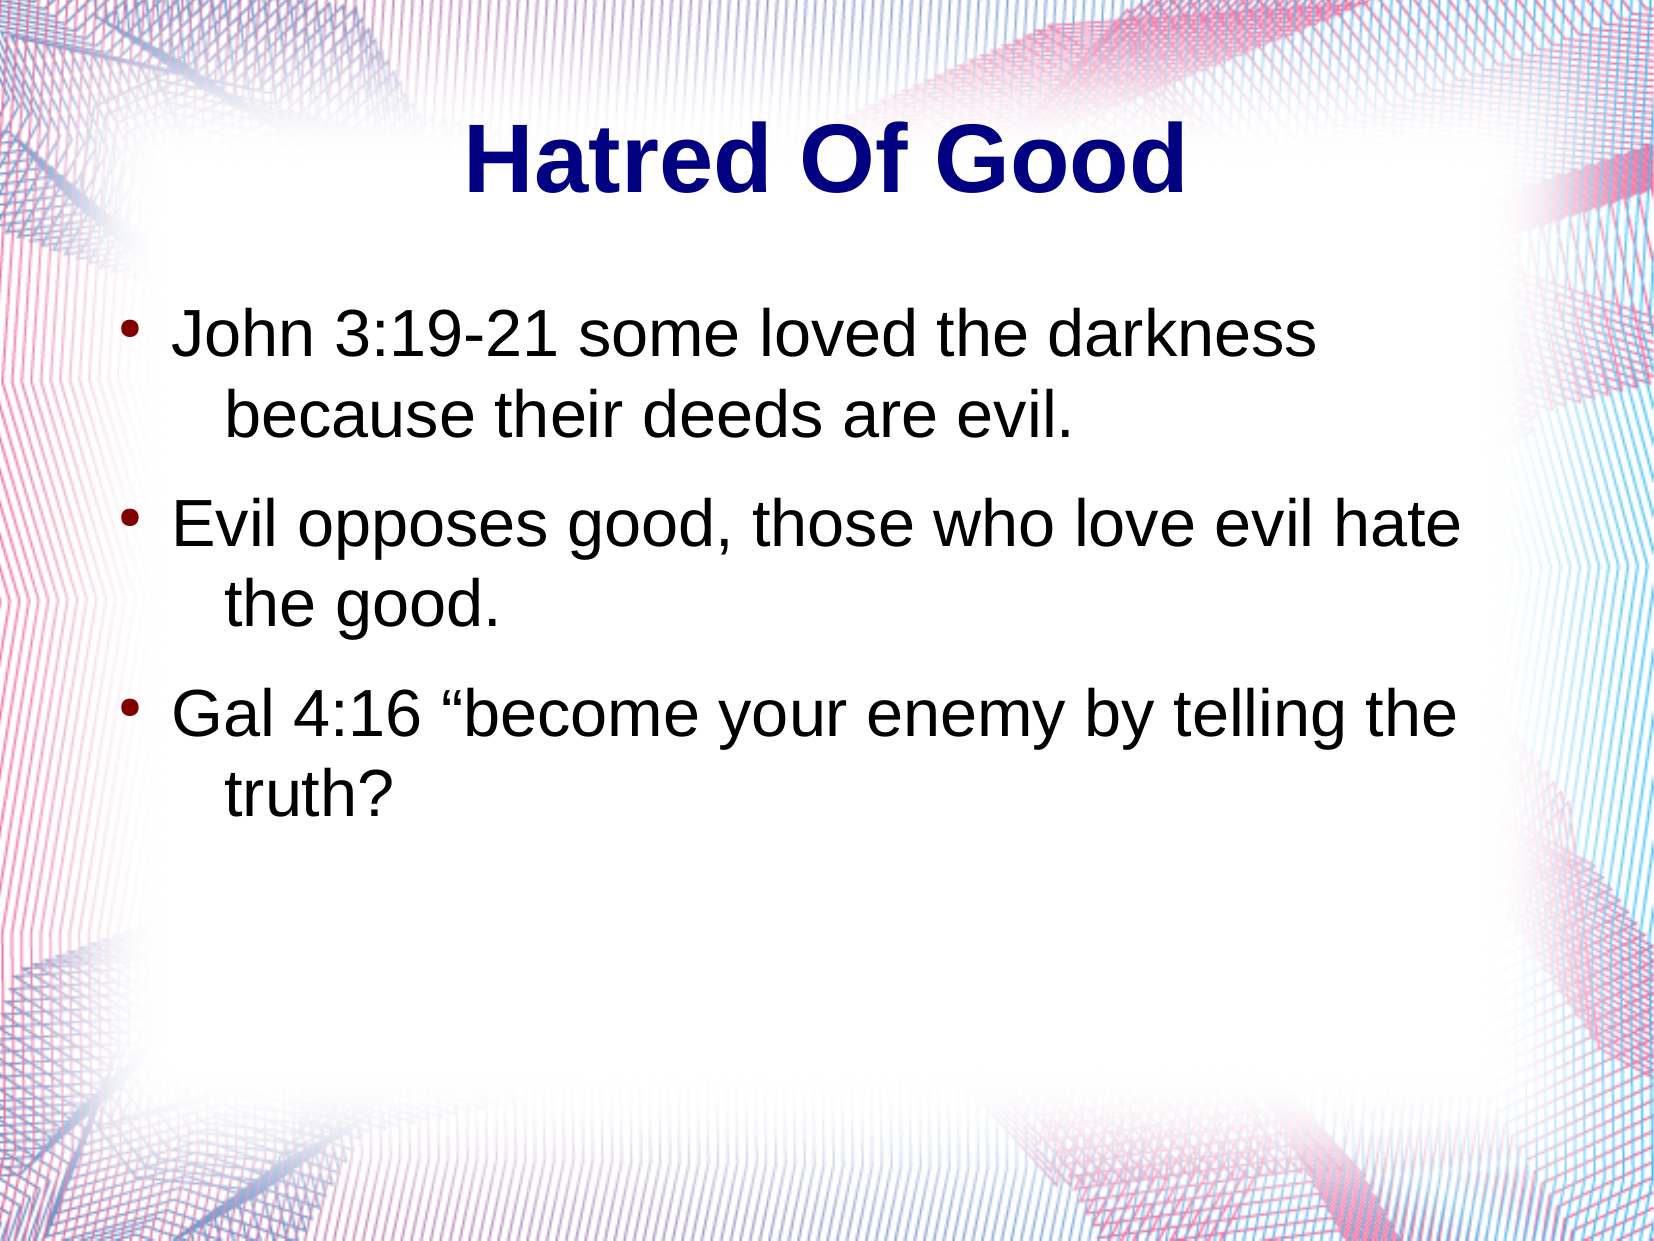

# Hatred Of Good
John 3:19-21 some loved the darkness because their deeds are evil.
Evil opposes good, those who love evil hate the good.
Gal 4:16 “become your enemy by telling the truth?